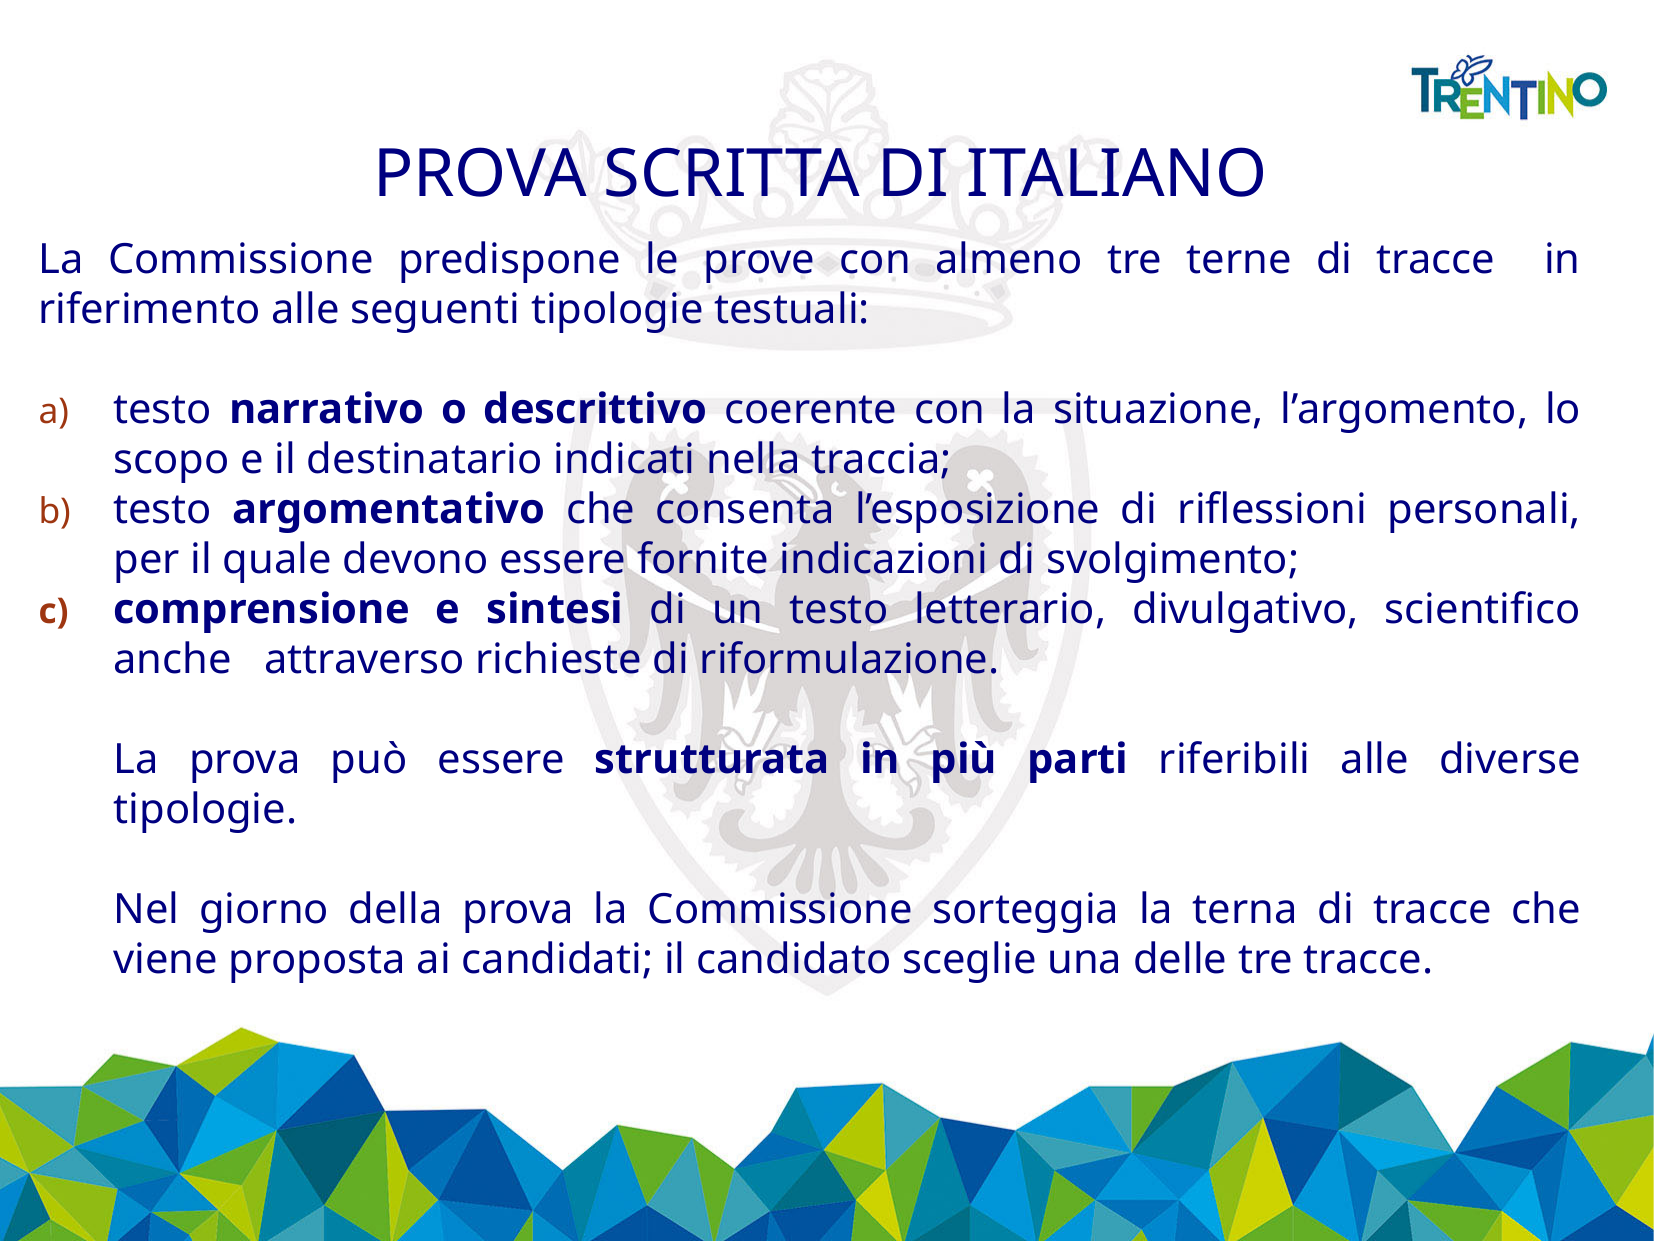

PROVA SCRITTA DI ITALIANO
La Commissione predispone le prove con almeno tre terne di tracce in riferimento alle seguenti tipologie testuali:
testo narrativo o descrittivo coerente con la situazione, l’argomento, lo scopo e il destinatario indicati nella traccia;
testo argomentativo che consenta l’esposizione di riflessioni personali, per il quale devono essere fornite indicazioni di svolgimento;
comprensione e sintesi di un testo letterario, divulgativo, scientifico anche attraverso richieste di riformulazione.
La prova può essere strutturata in più parti riferibili alle diverse tipologie.
Nel giorno della prova la Commissione sorteggia la terna di tracce che viene proposta ai candidati; il candidato sceglie una delle tre tracce.